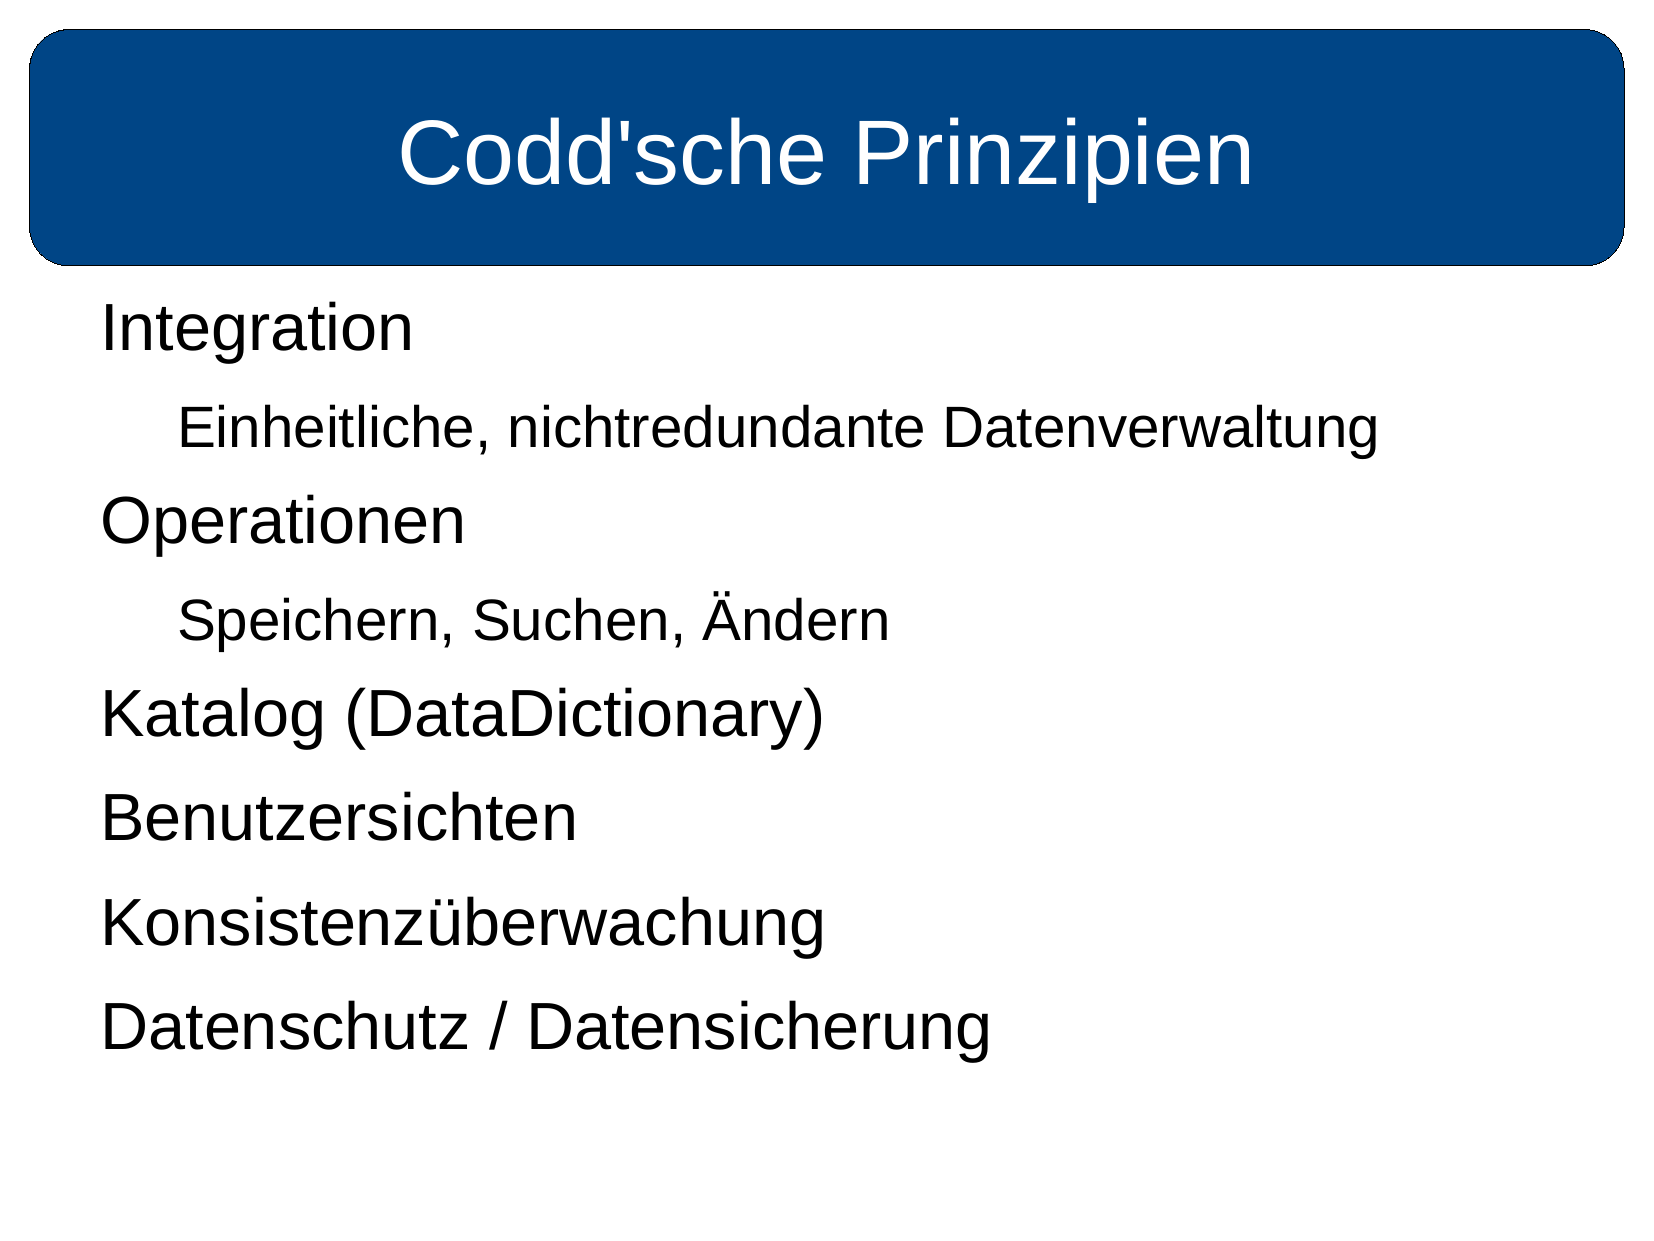

# Codd'sche Prinzipien
Integration
Einheitliche, nichtredundante Datenverwaltung
Operationen
Speichern, Suchen, Ändern
Katalog (DataDictionary)
Benutzersichten
Konsistenzüberwachung
Datenschutz / Datensicherung